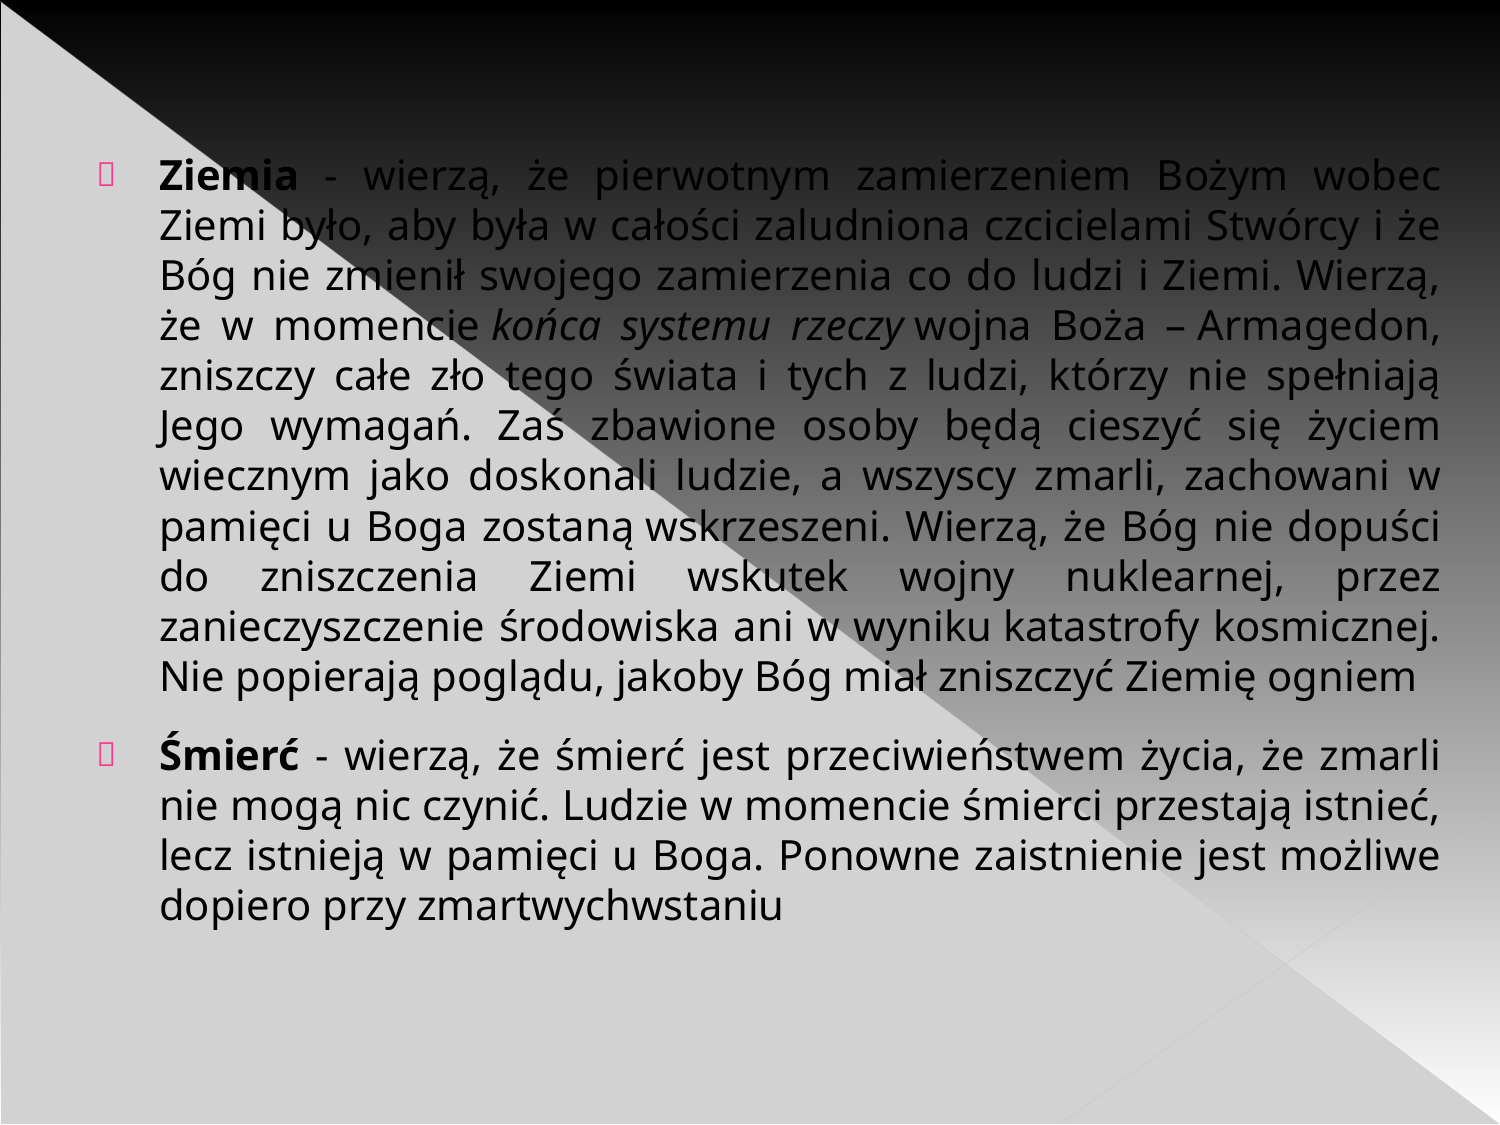

# Ziemia - wierzą, że pierwotnym zamierzeniem Bożym wobec Ziemi było, aby była w całości zaludniona czcicielami Stwórcy i że Bóg nie zmienił swojego zamierzenia co do ludzi i Ziemi. Wierzą, że w momencie końca systemu rzeczy wojna Boża – Armagedon, zniszczy całe zło tego świata i tych z ludzi, którzy nie spełniają Jego wymagań. Zaś zbawione osoby będą cieszyć się życiem wiecznym jako doskonali ludzie, a wszyscy zmarli, zachowani w pamięci u Boga zostaną wskrzeszeni. Wierzą, że Bóg nie dopuści do zniszczenia Ziemi wskutek wojny nuklearnej, przez zanieczyszczenie środowiska ani w wyniku katastrofy kosmicznej. Nie popierają poglądu, jakoby Bóg miał zniszczyć Ziemię ogniem
Śmierć - wierzą, że śmierć jest przeciwieństwem życia, że zmarli nie mogą nic czynić. Ludzie w momencie śmierci przestają istnieć, lecz istnieją w pamięci u Boga. Ponowne zaistnienie jest możliwe dopiero przy zmartwychwstaniu